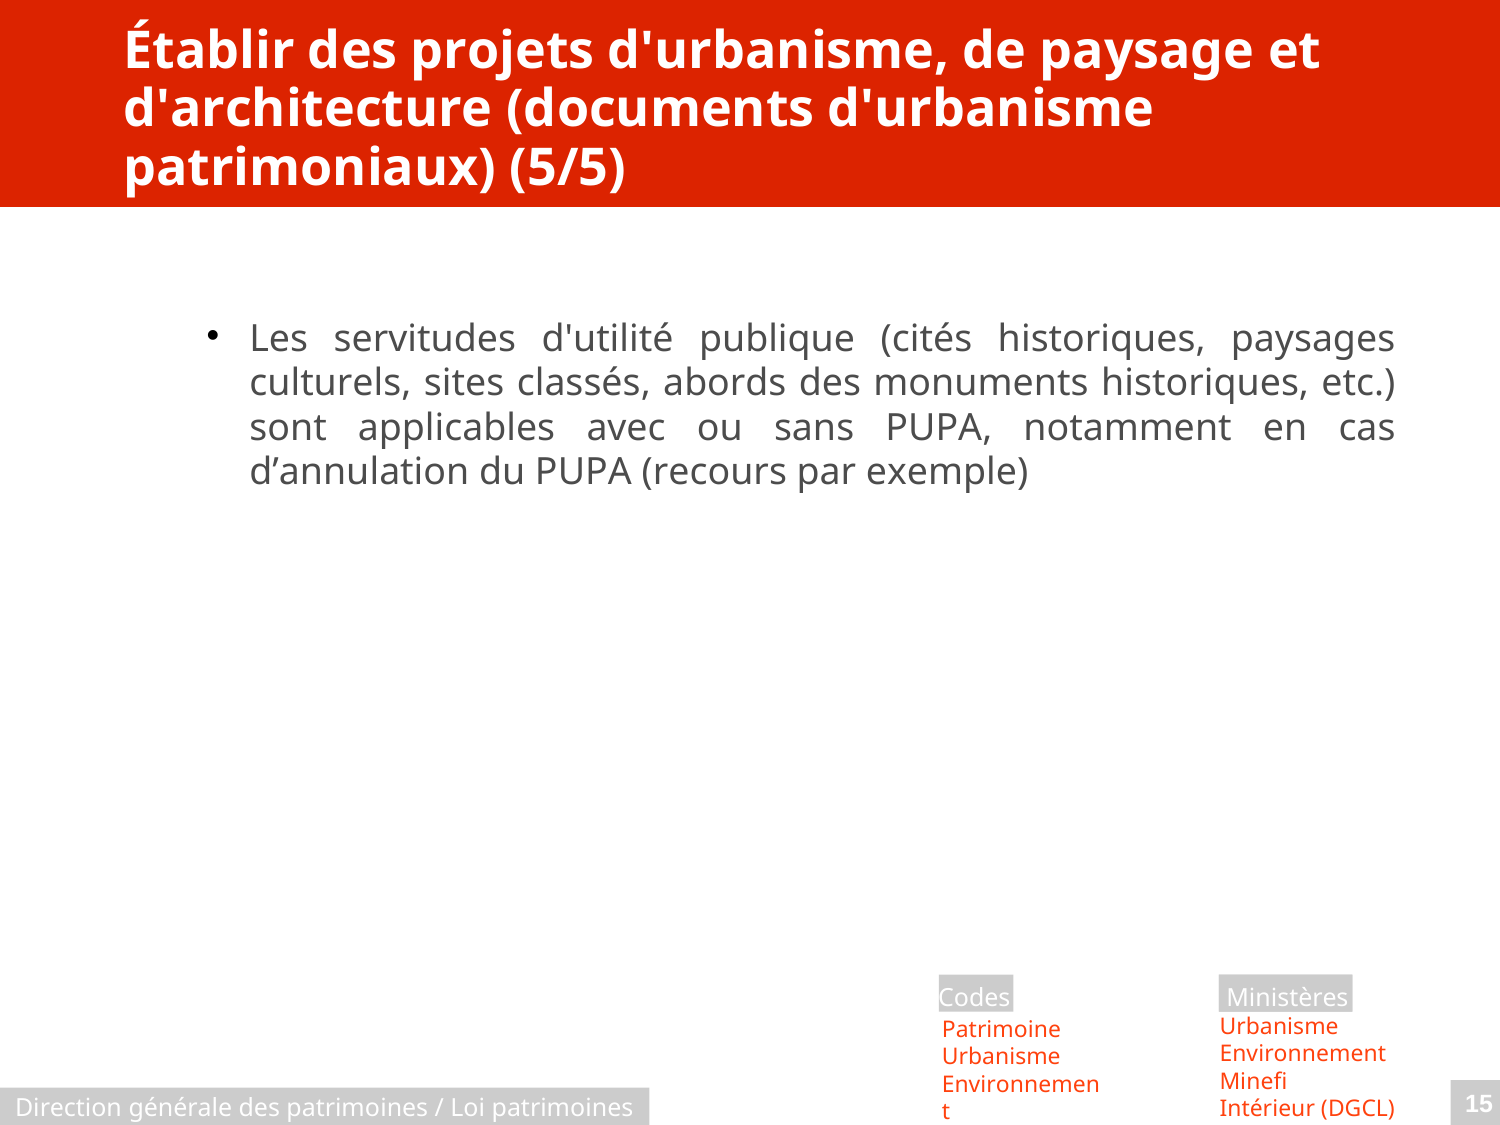

# Établir des projets d'urbanisme, de paysage et d'architecture (documents d'urbanisme patrimoniaux) (5/5)
Les servitudes d'utilité publique (cités historiques, paysages culturels, sites classés, abords des monuments historiques, etc.) sont applicables avec ou sans PUPA, notamment en cas d’annulation du PUPA (recours par exemple)
Codes
Ministères
Ministères
Urbanisme
Environnement
Minefi
Intérieur (DGCL)
Patrimoine
Urbanisme
Environnement